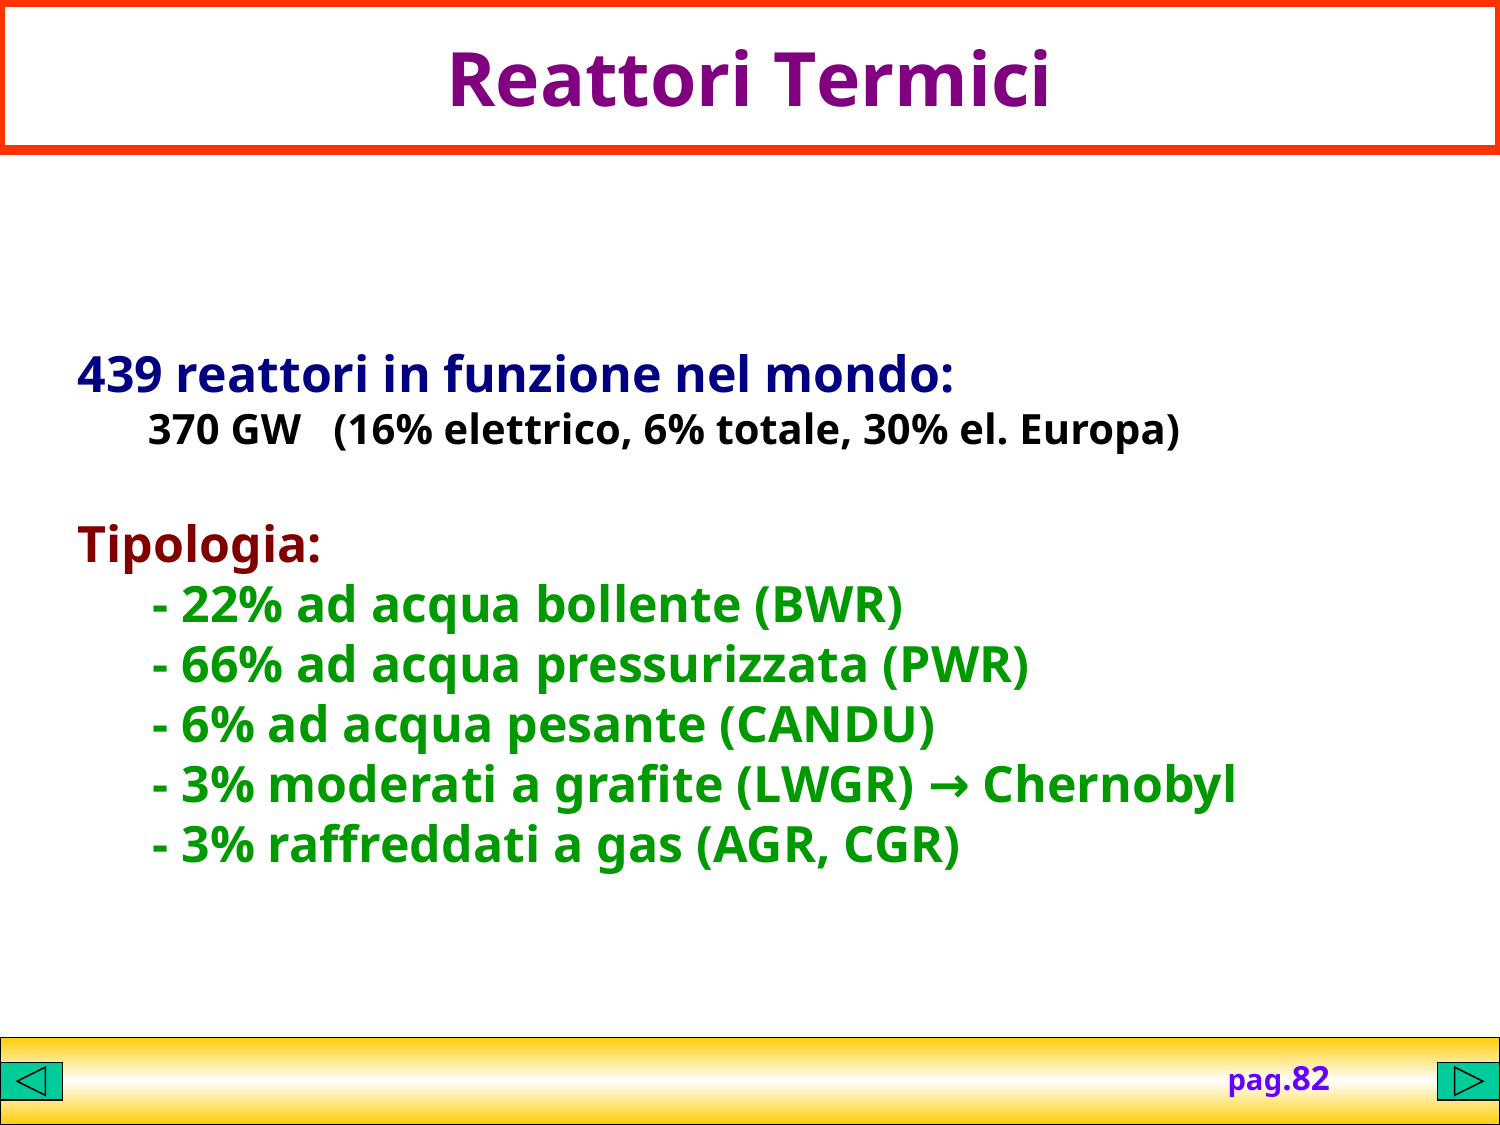

# Reattori Termici
439 reattori in funzione nel mondo:
370 GW (16% elettrico, 6% totale, 30% el. Europa)
Tipologia:
	- 22% ad acqua bollente (BWR)
	- 66% ad acqua pressurizzata (PWR)
	- 6% ad acqua pesante (CANDU)
	- 3% moderati a grafite (LWGR) → Chernobyl
	- 3% raffreddati a gas (AGR, CGR)
82